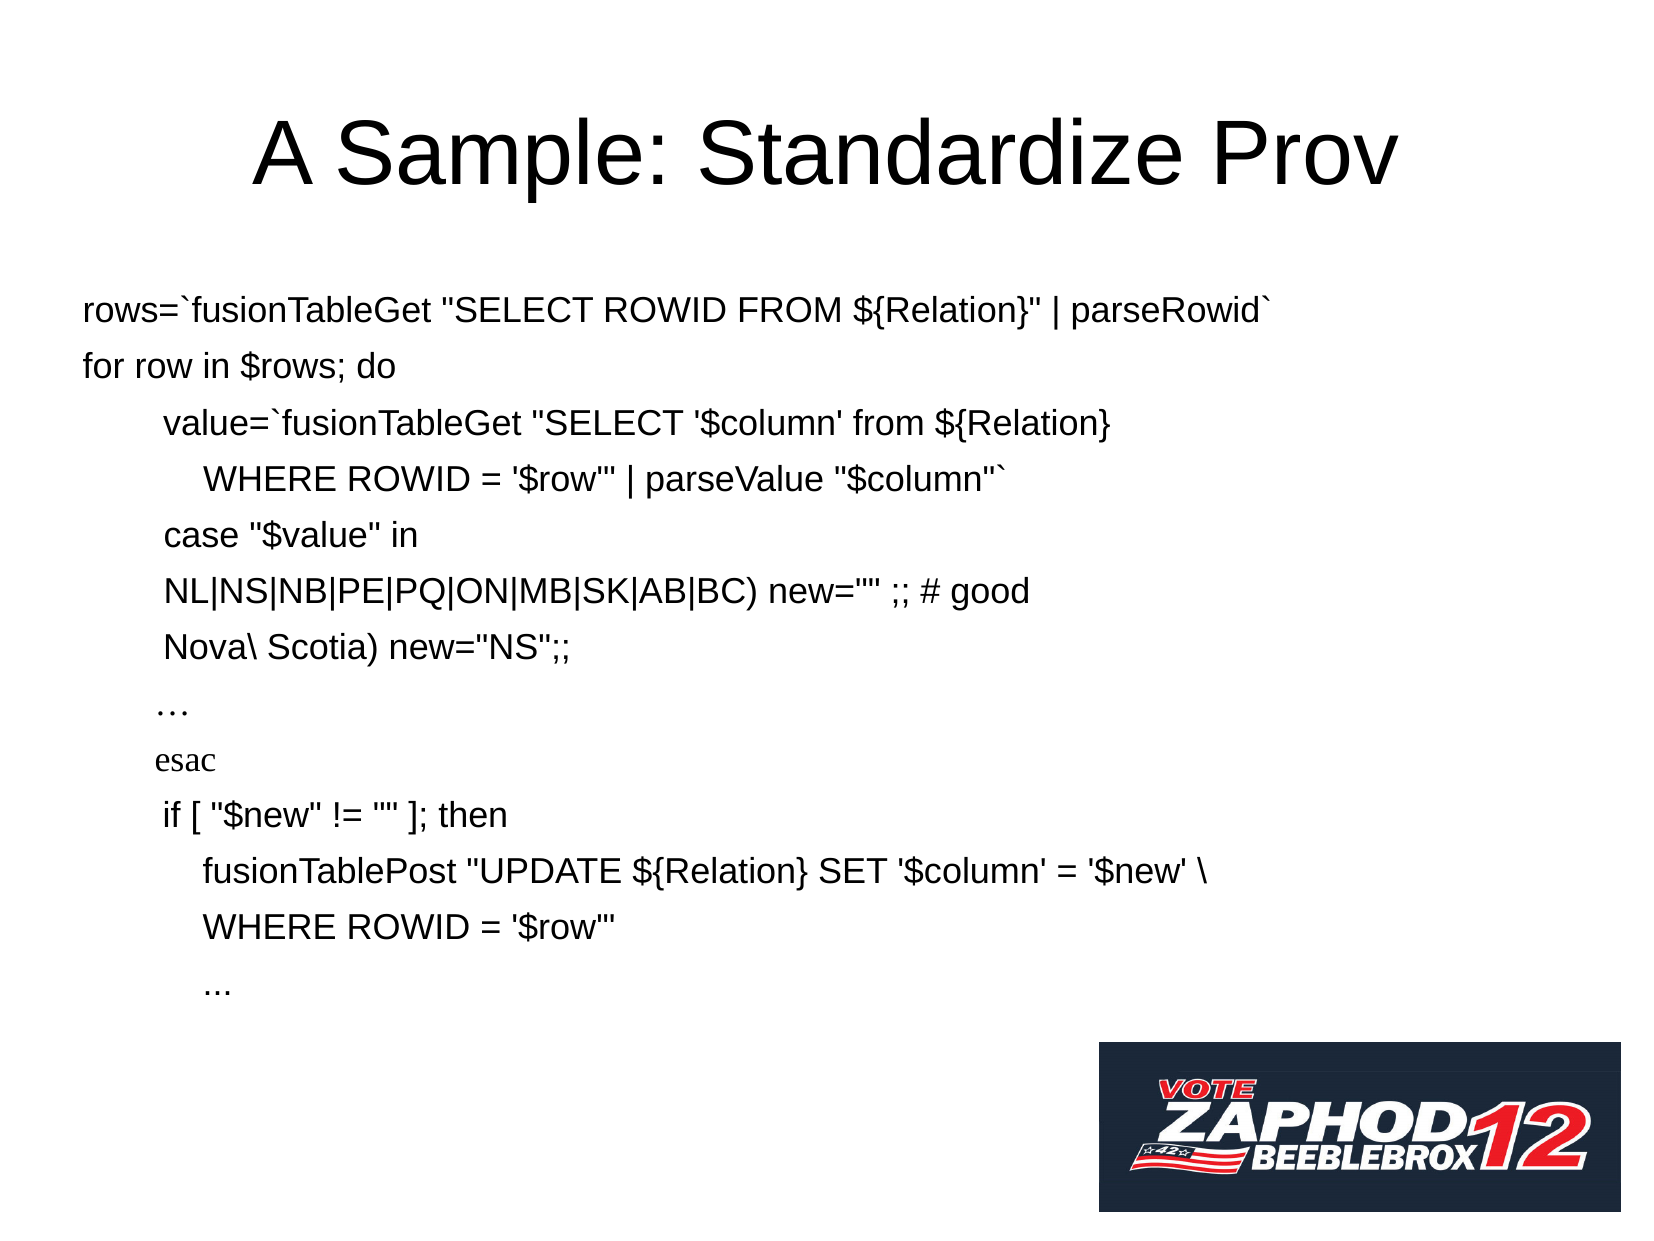

# A Sample: Standardize Prov
rows=`fusionTableGet "SELECT ROWID FROM ${Relation}" | parseRowid`
for row in $rows; do
		 value=`fusionTableGet "SELECT '$column' from ${Relation}
			 WHERE ROWID = '$row'" | parseValue "$column"`
	 	case "$value" in
	 	NL|NS|NB|PE|PQ|ON|MB|SK|AB|BC) new="" ;; # good
 	 Nova\ Scotia) new="NS";;
 …
 esac
 if [ "$new" != "" ]; then
 fusionTablePost "UPDATE ${Relation} SET '$column' = '$new' \
 WHERE ROWID = '$row'"
 ...